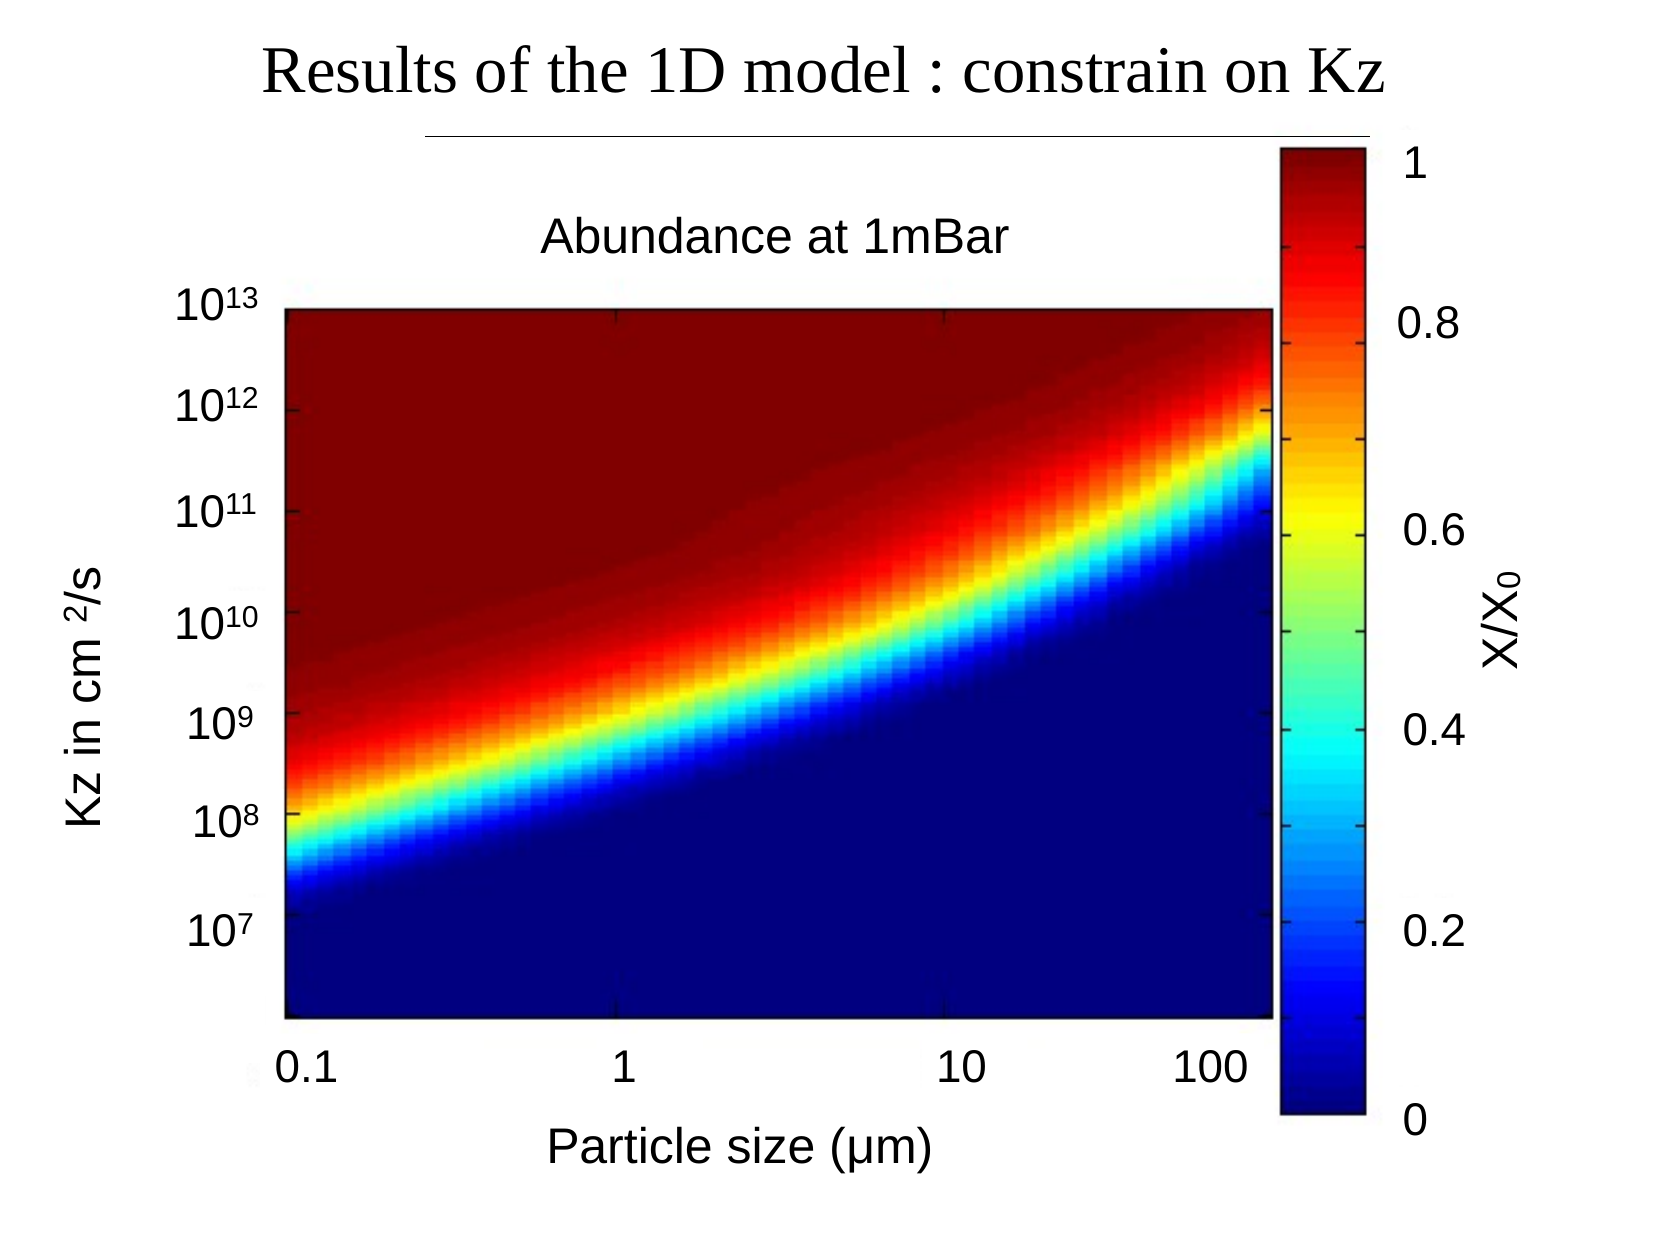

Results of the 1D model : constrain on Kz
1
Abundance at 1mBar
1013
0.8
1012
1011
0.6
Χ/Χ0
1010
Kz in cm 2/s
109
0.4
108
107
0.2
0.1
1
10
100
0
Particle size (μm)